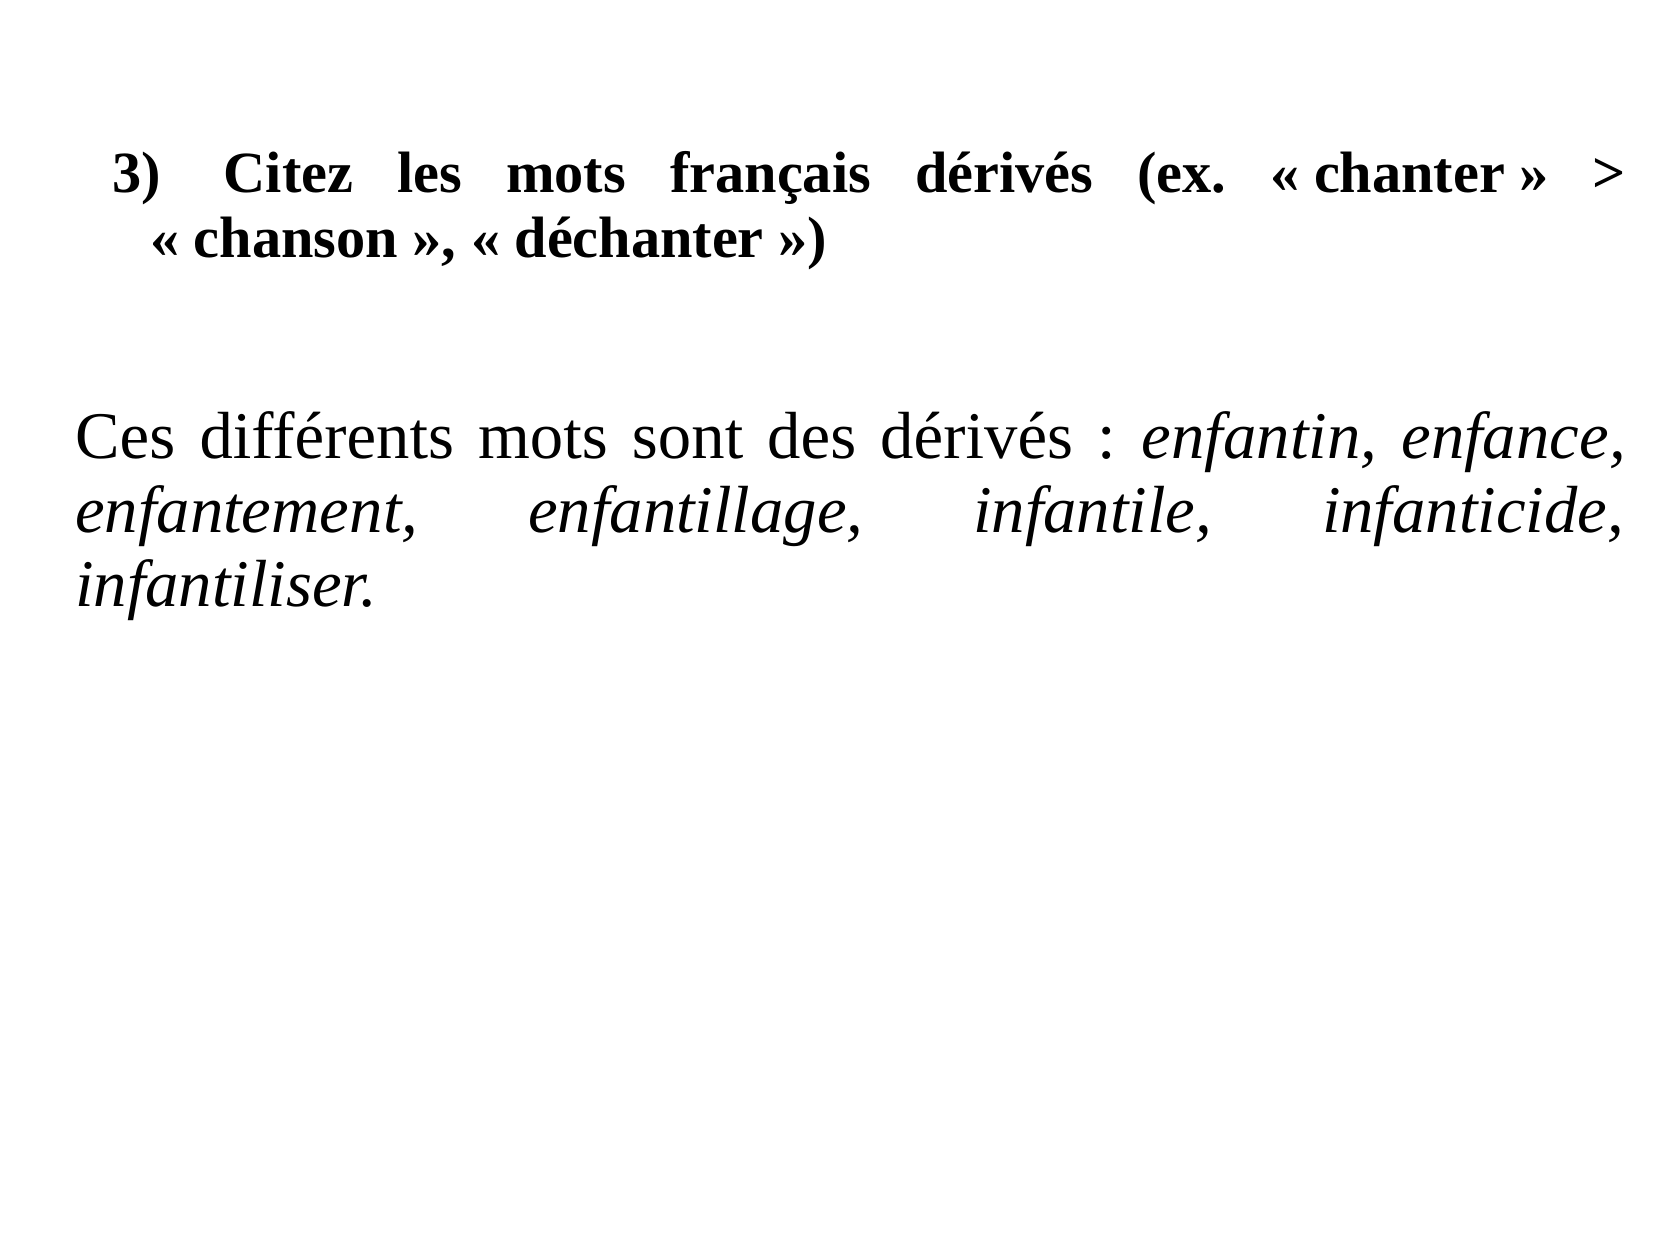

#
3)	Citez les mots français dérivés (ex. « chanter » > « chanson », « déchanter »)
Ces différents mots sont des dérivés : enfantin, enfance, enfantement, enfantillage, infantile, infanticide, infantiliser.